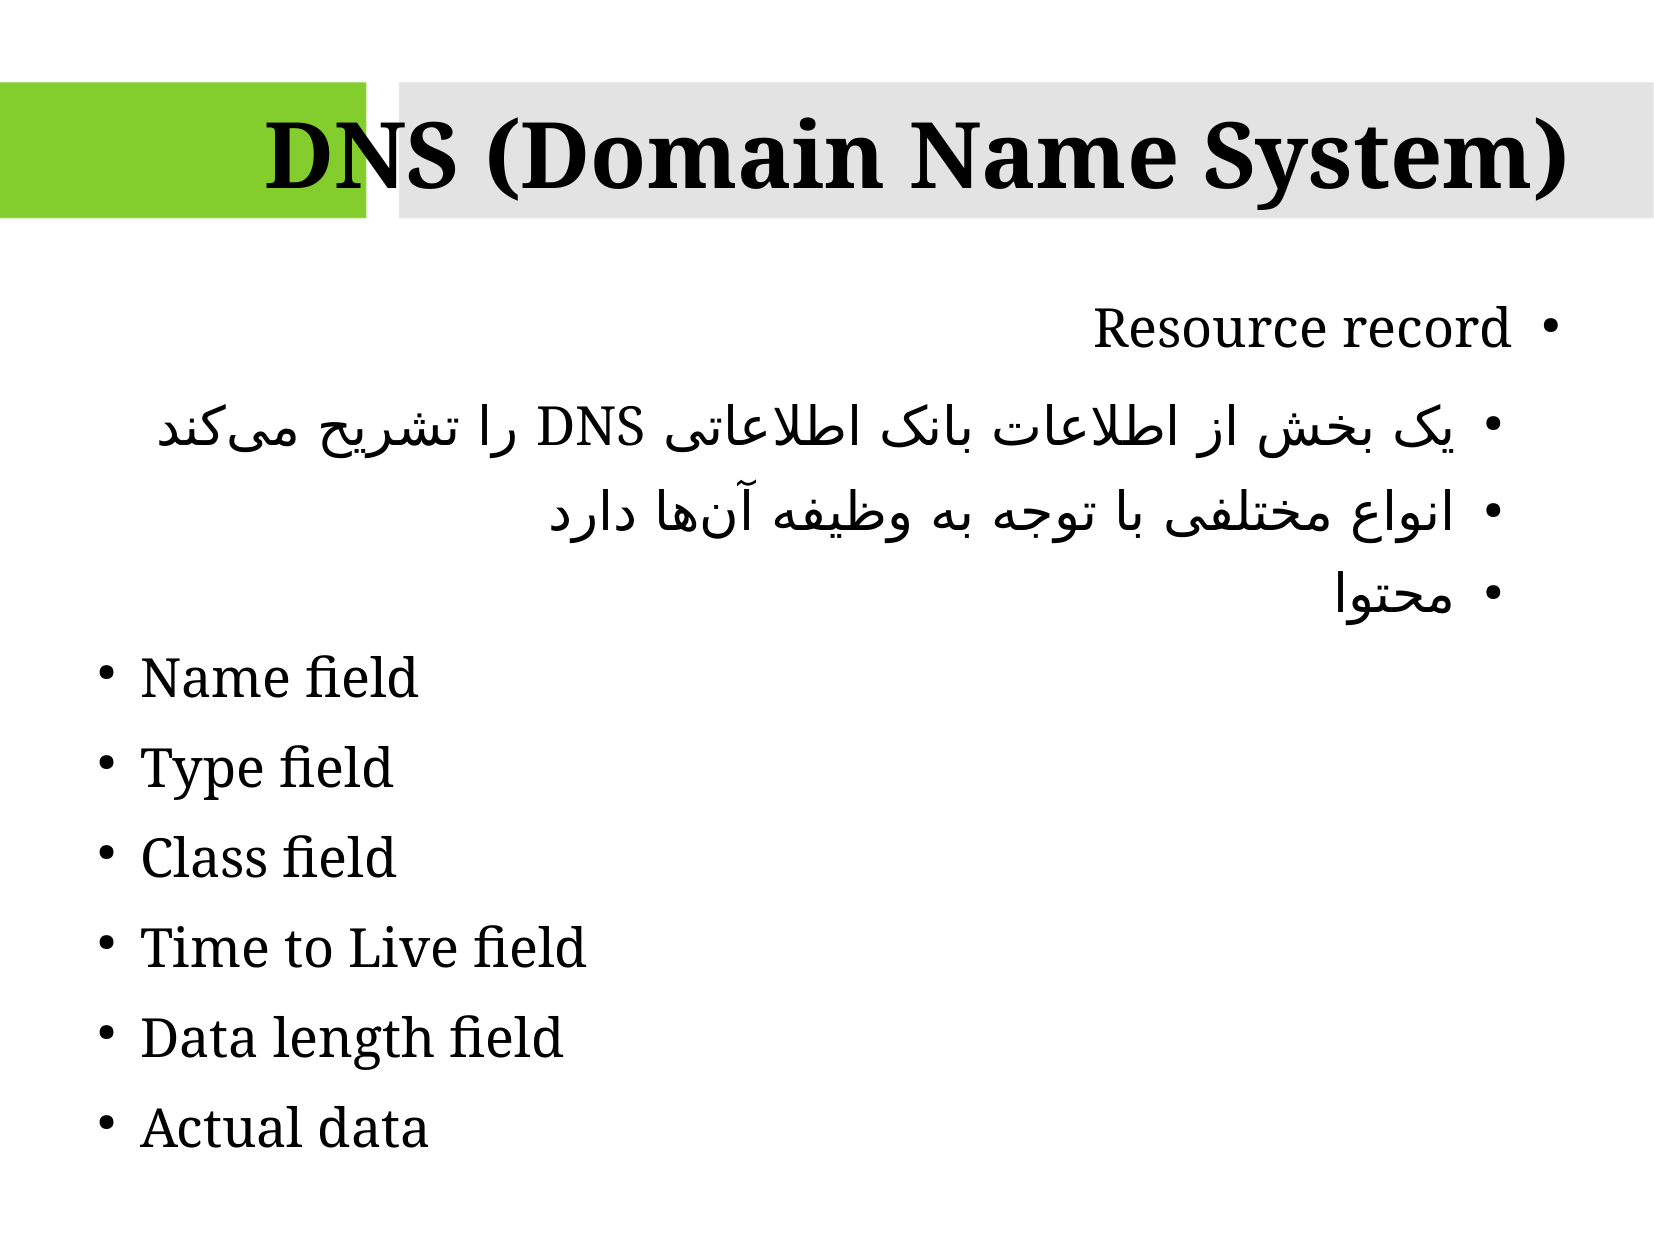

# DNS (Domain Name System)
Resource record
یک بخش از اطلاعات بانک اطلاعاتی DNS را تشریح می‌کند
انواع مختلفی با توجه به وظیفه آن‌ها دارد
محتوا
Name field
Type field
Class field
Time to Live field
Data length field
Actual data